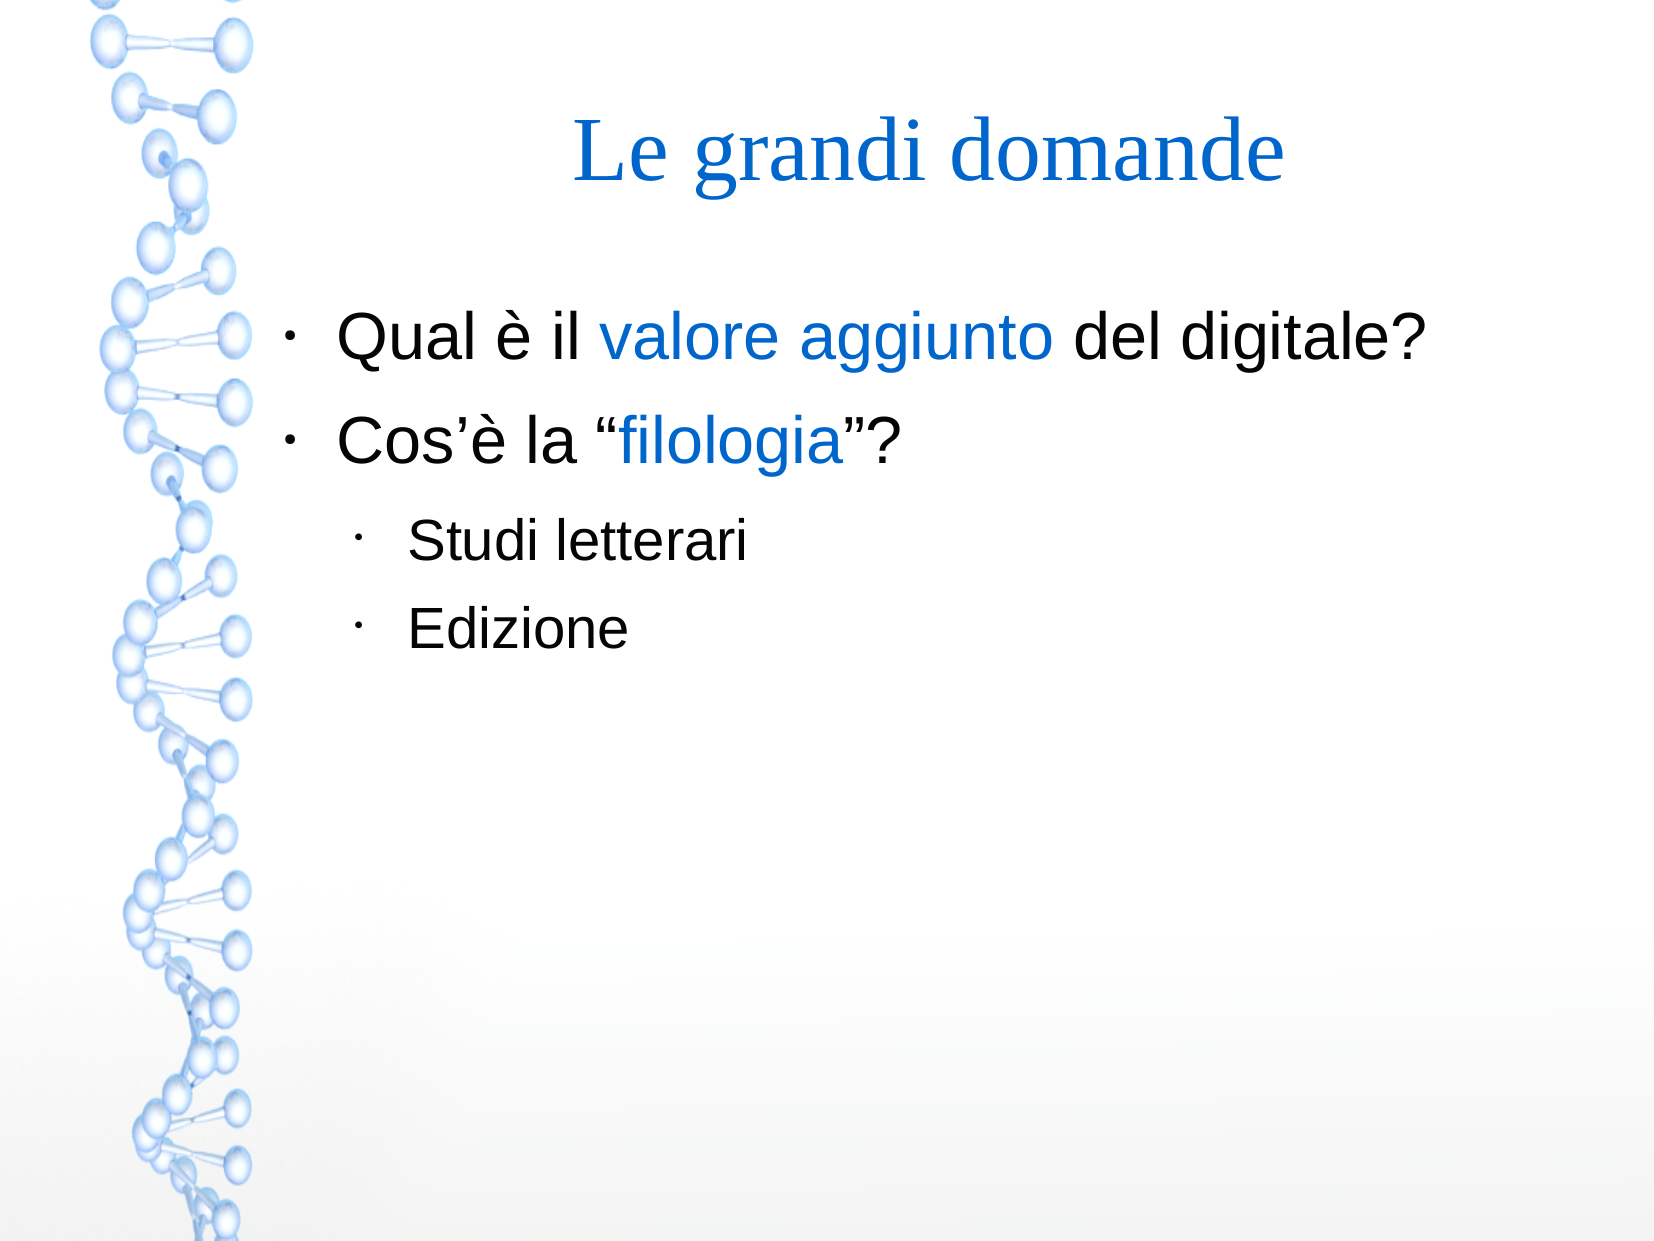

# Le grandi domande
Qual è il valore aggiunto del digitale?
Cos’è la “filologia”?
Studi letterari
Edizione